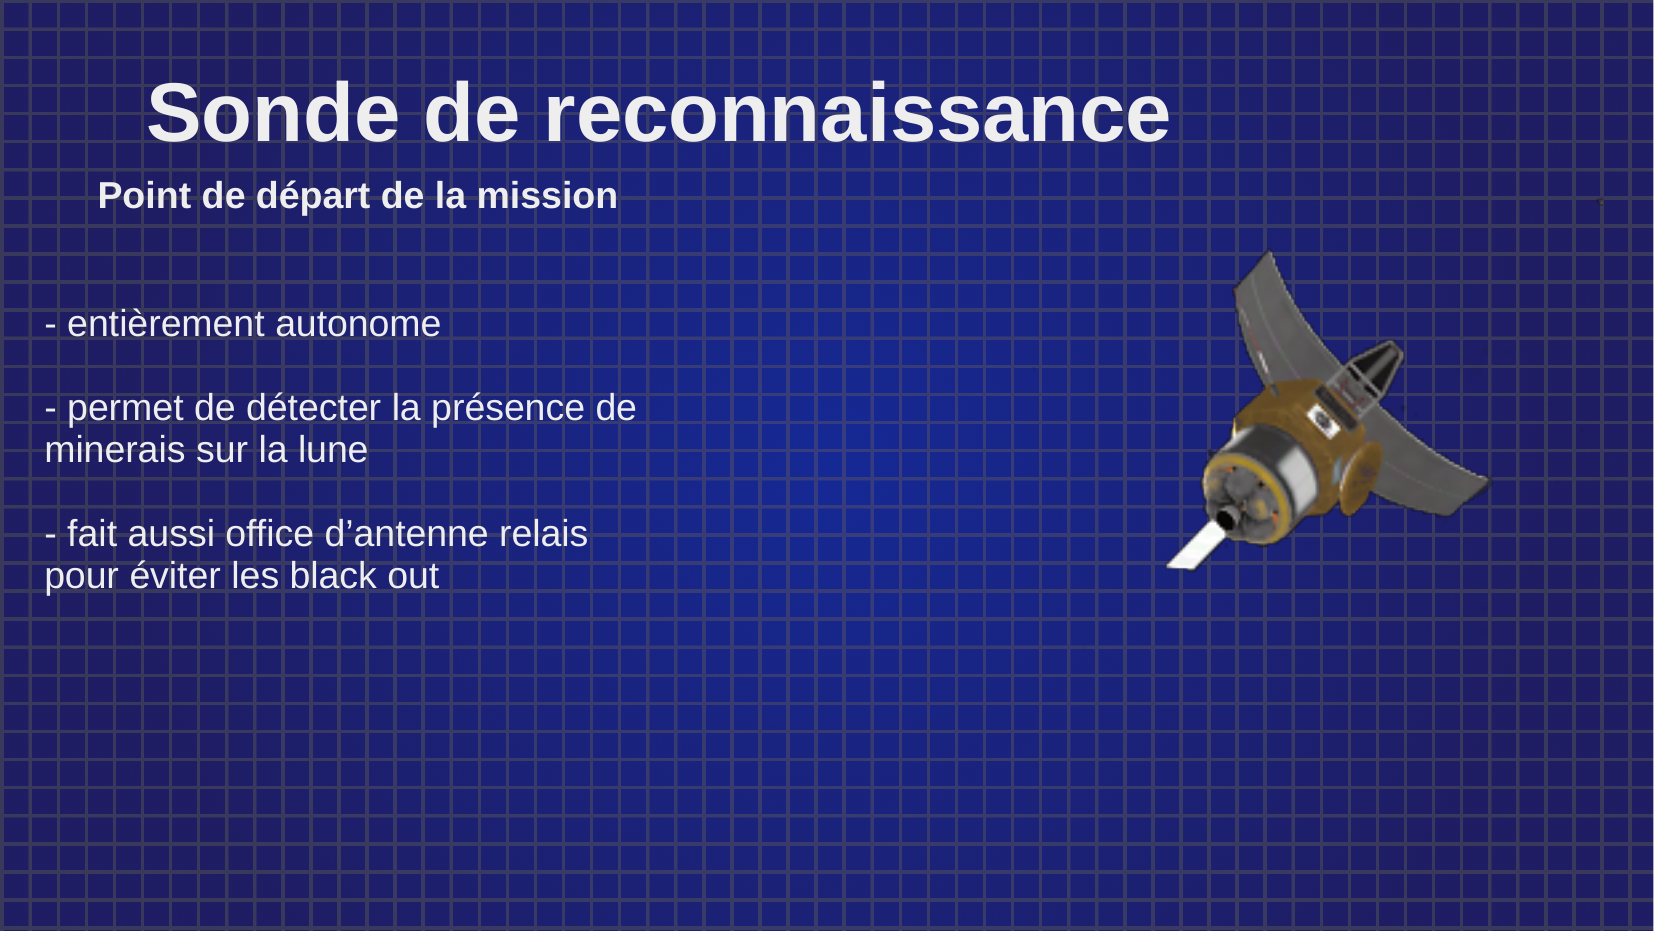

#
Sonde de reconnaissance
Point de départ de la mission
- entièrement autonome
- permet de détecter la présence de minerais sur la lune
- fait aussi office d’antenne relais pour éviter les black out